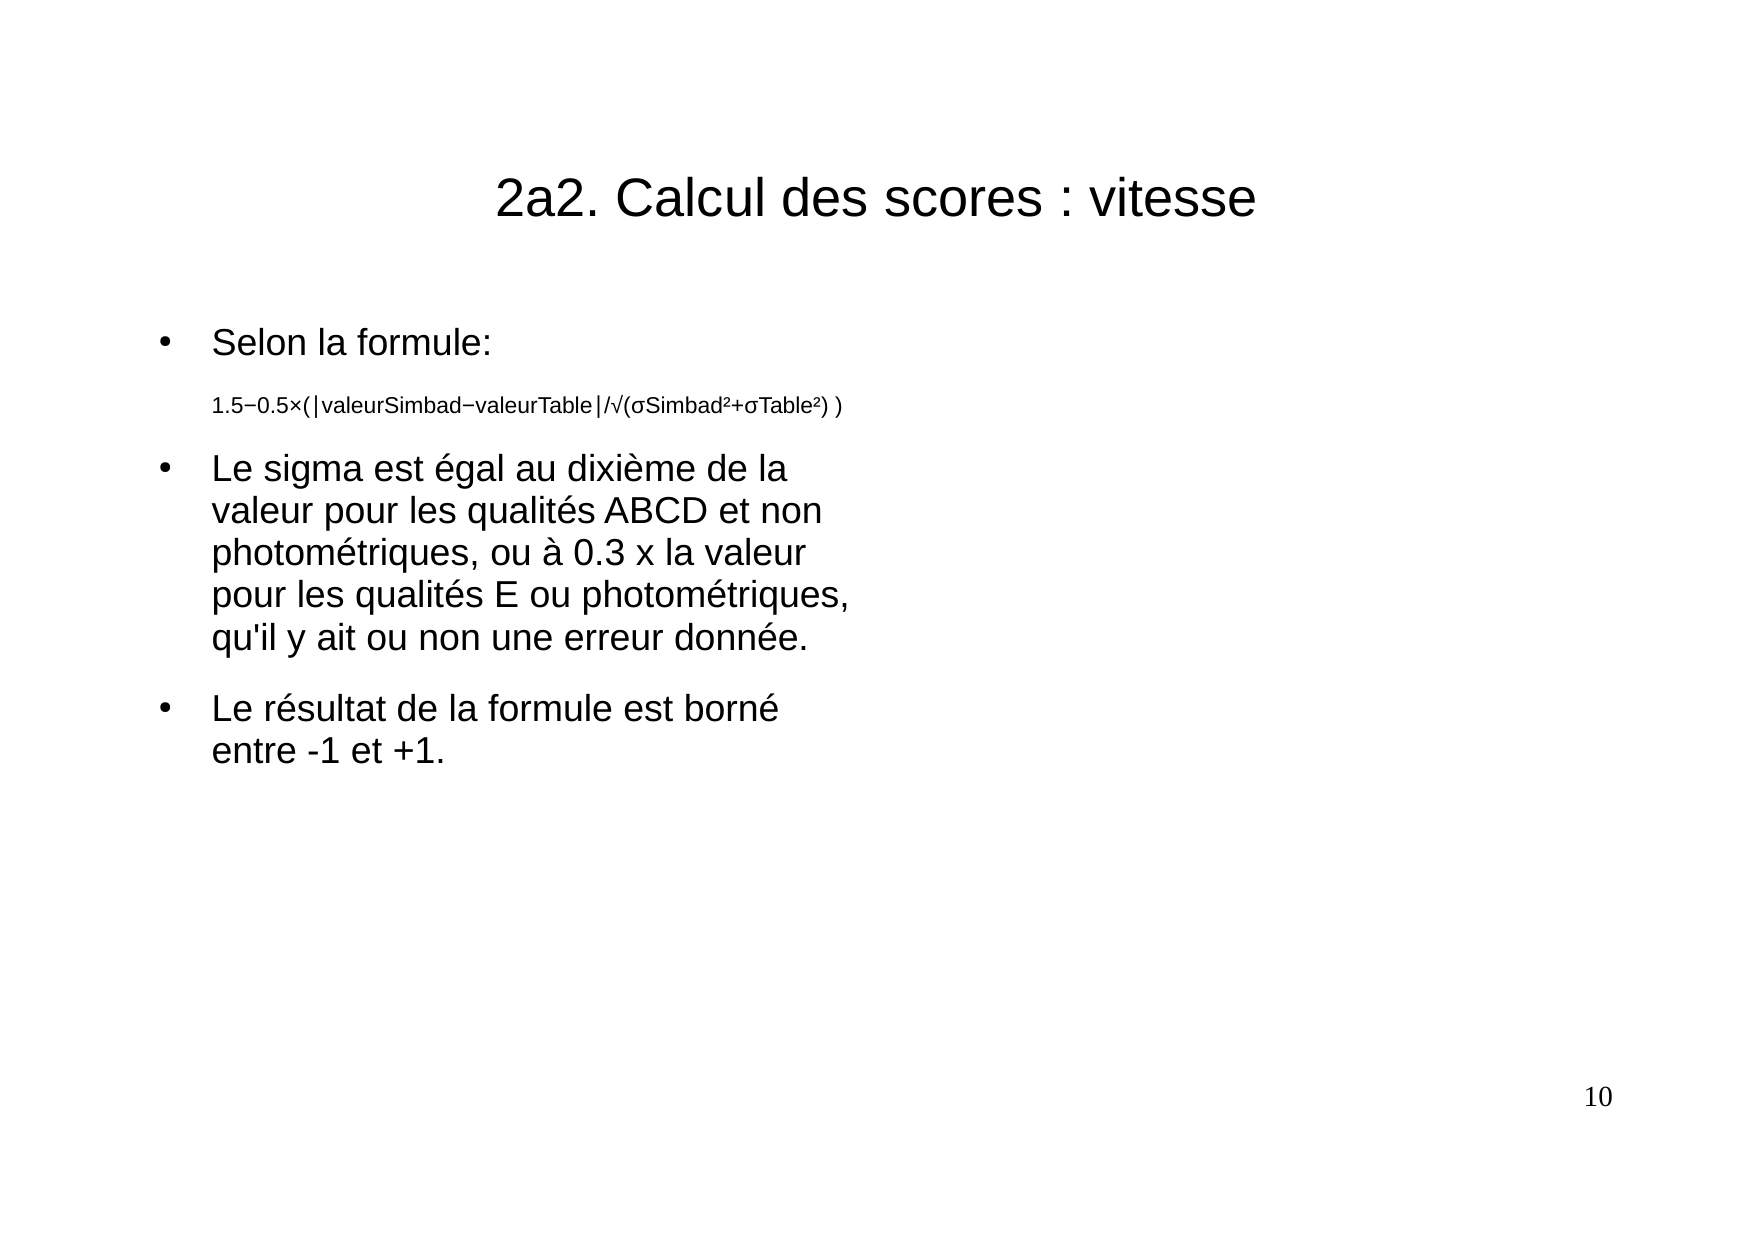

# 2a2. Calcul des scores : vitesse
Selon la formule:
1.5−0.5×(∣valeurSimbad−valeurTable∣/√(σSimbad²+σTable²) )
Le sigma est égal au dixième de la valeur pour les qualités ABCD et non photométriques, ou à 0.3 x la valeur pour les qualités E ou photométriques, qu'il y ait ou non une erreur donnée.
Le résultat de la formule est borné entre -1 et +1.
10